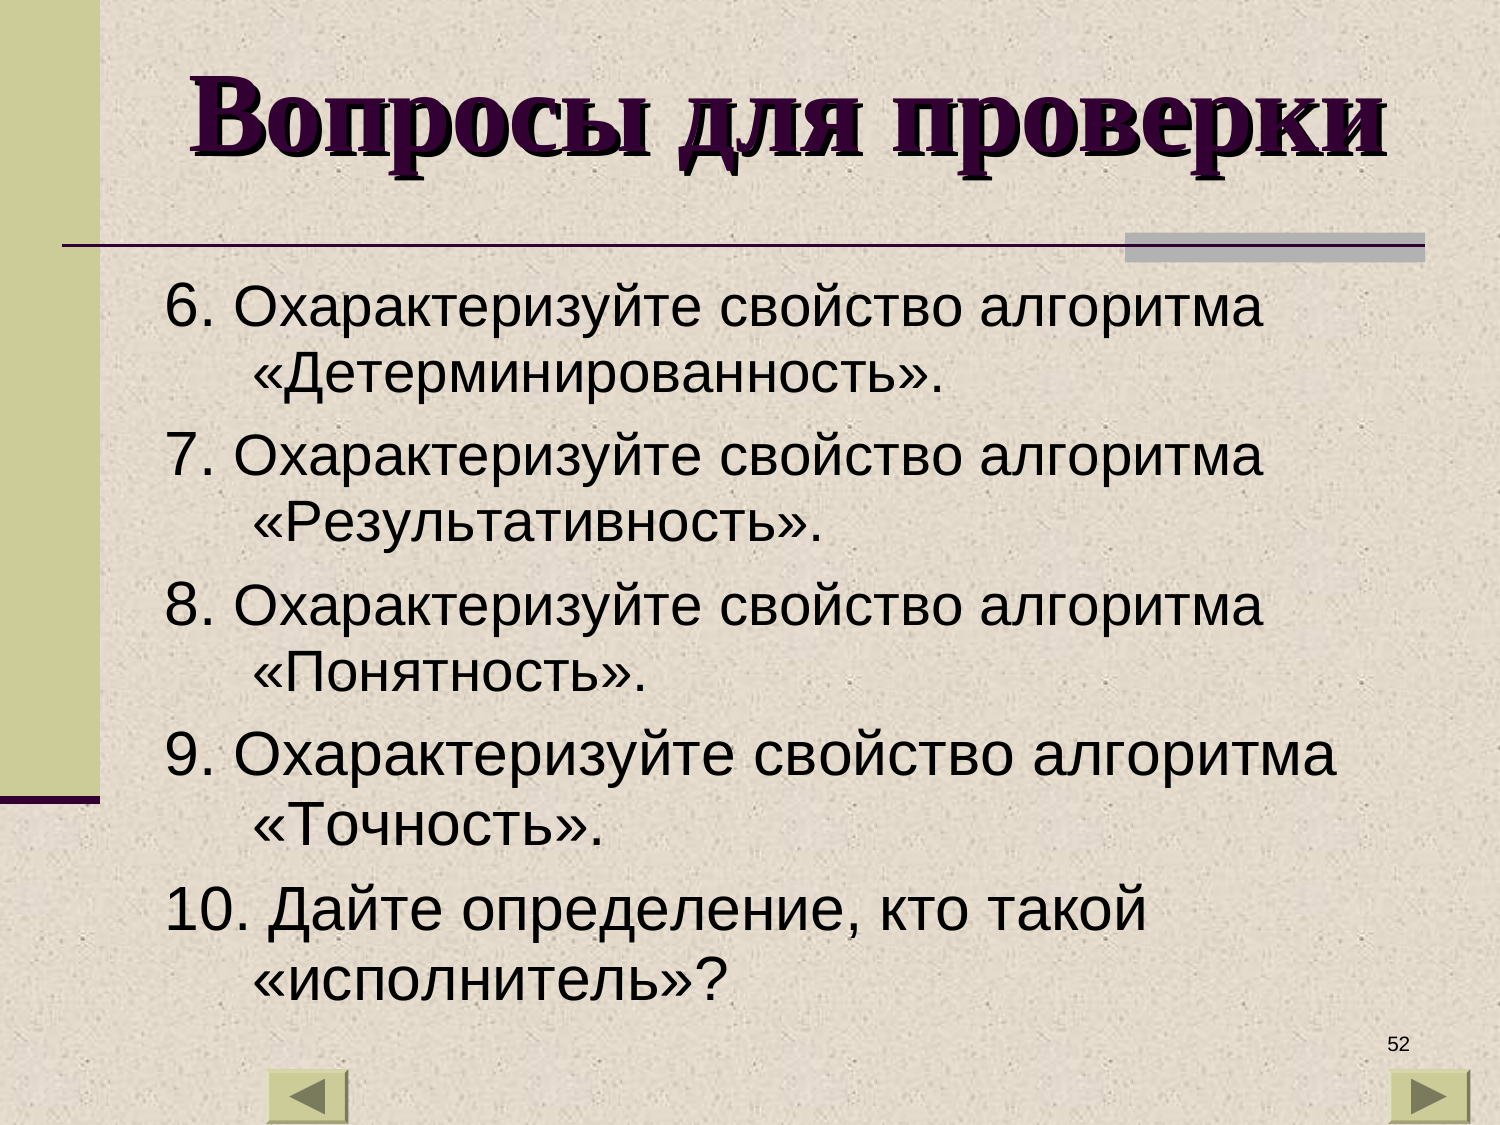

# Вопросы для проверки
6. Охарактеризуйте свойство алгоритма «Детерминированность».
7. Охарактеризуйте свойство алгоритма «Результативность».
8. Охарактеризуйте свойство алгоритма «Понятность».
9. Охарактеризуйте свойство алгоритма «Точность».
10. Дайте определение, кто такой «исполнитель»?
52